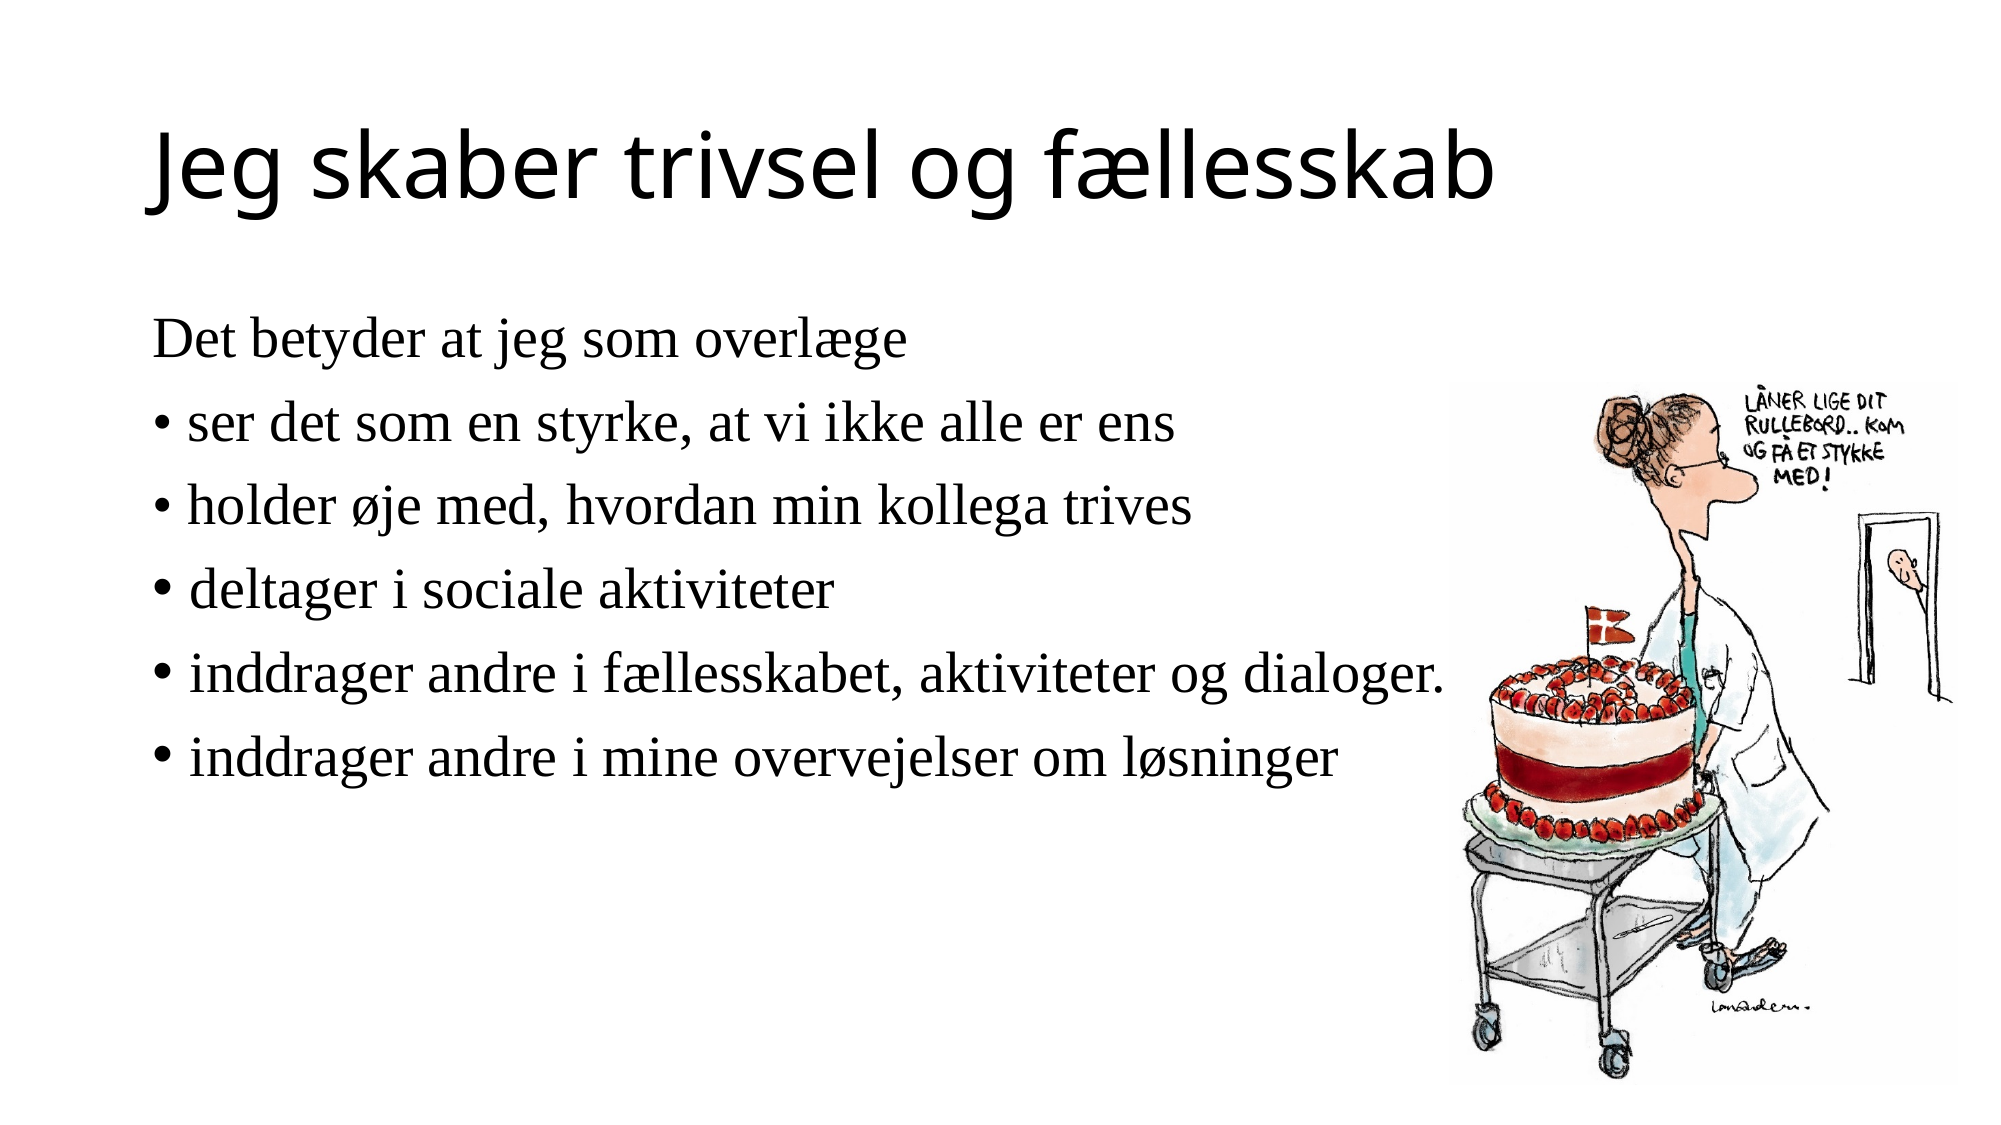

# Jeg skaber trivsel og fællesskab
Det betyder at jeg som overlæge
• ser det som en styrke, at vi ikke alle er ens
• holder øje med, hvordan min kollega trives
deltager i sociale aktiviteter
inddrager andre i fællesskabet, aktiviteter og dialoger.
inddrager andre i mine overvejelser om løsninger